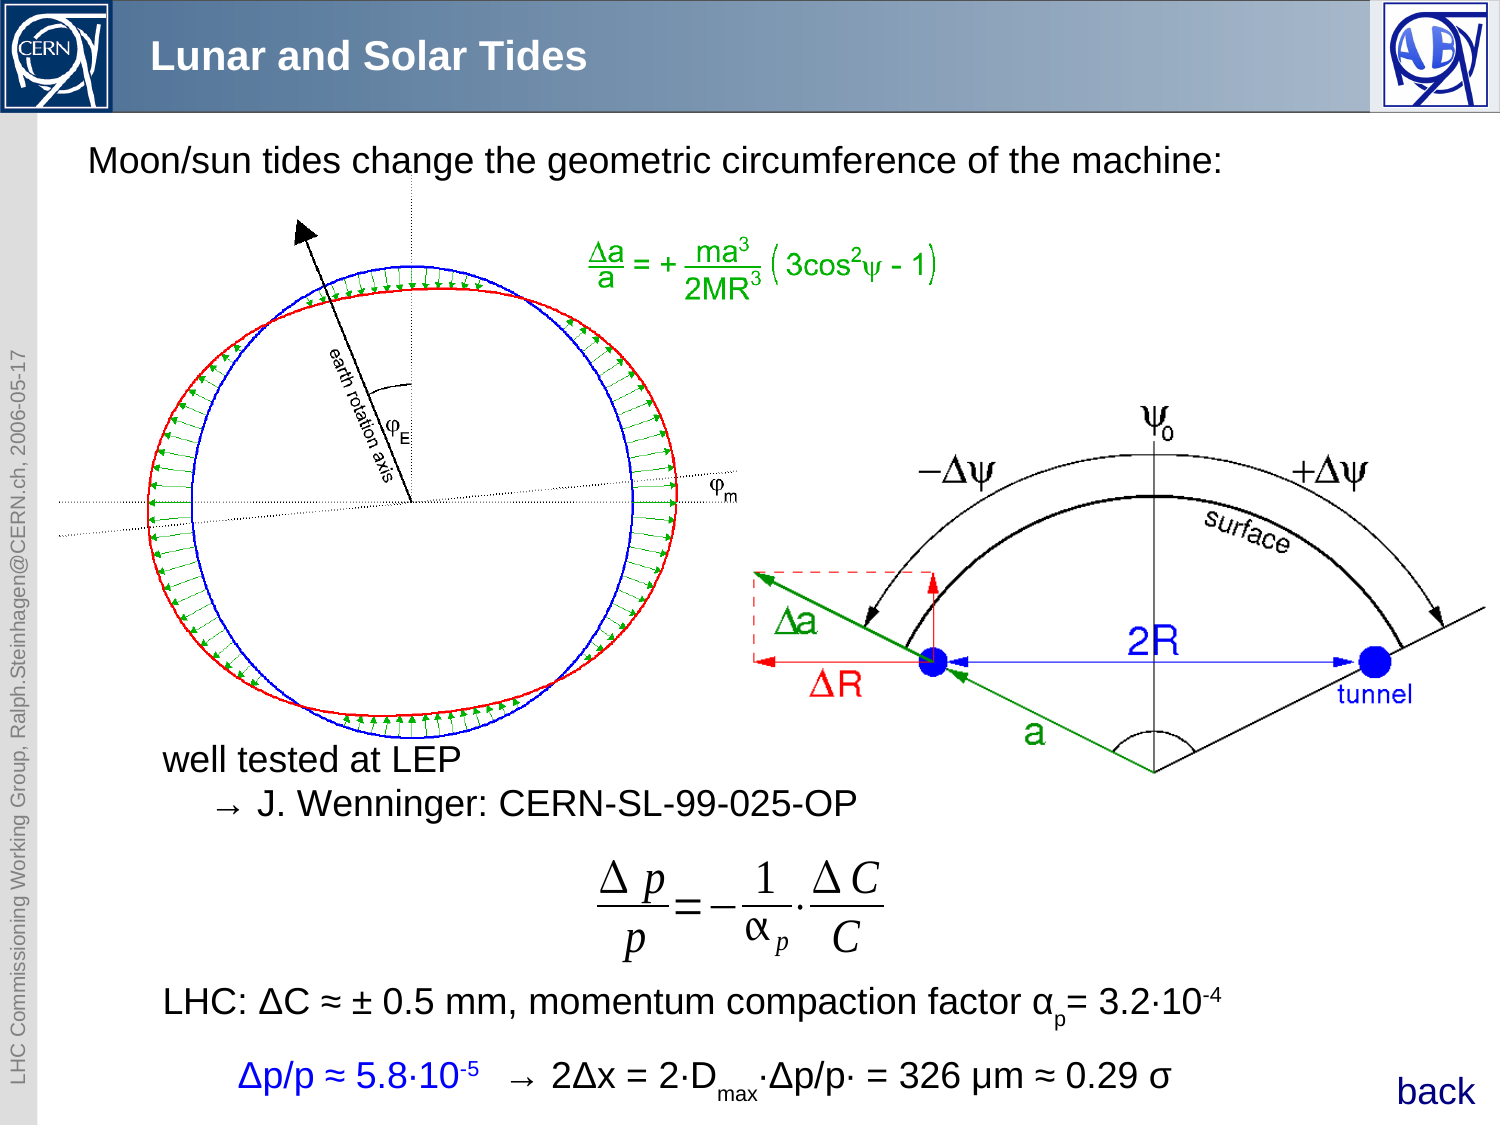

# Lunar and Solar Tides
Moon/sun tides change the geometric circumference of the machine:
well tested at LEP							→ J. Wenninger: CERN-SL-99-025-OP
LHC: ΔC ≈ ± 0.5 mm, momentum compaction factor αp= 3.2∙10-4
Δp/p ≈ 5.8∙10-5 → 2Δx = 2∙Dmax∙Δp/p∙ = 326 μm ≈ 0.29 σ
back